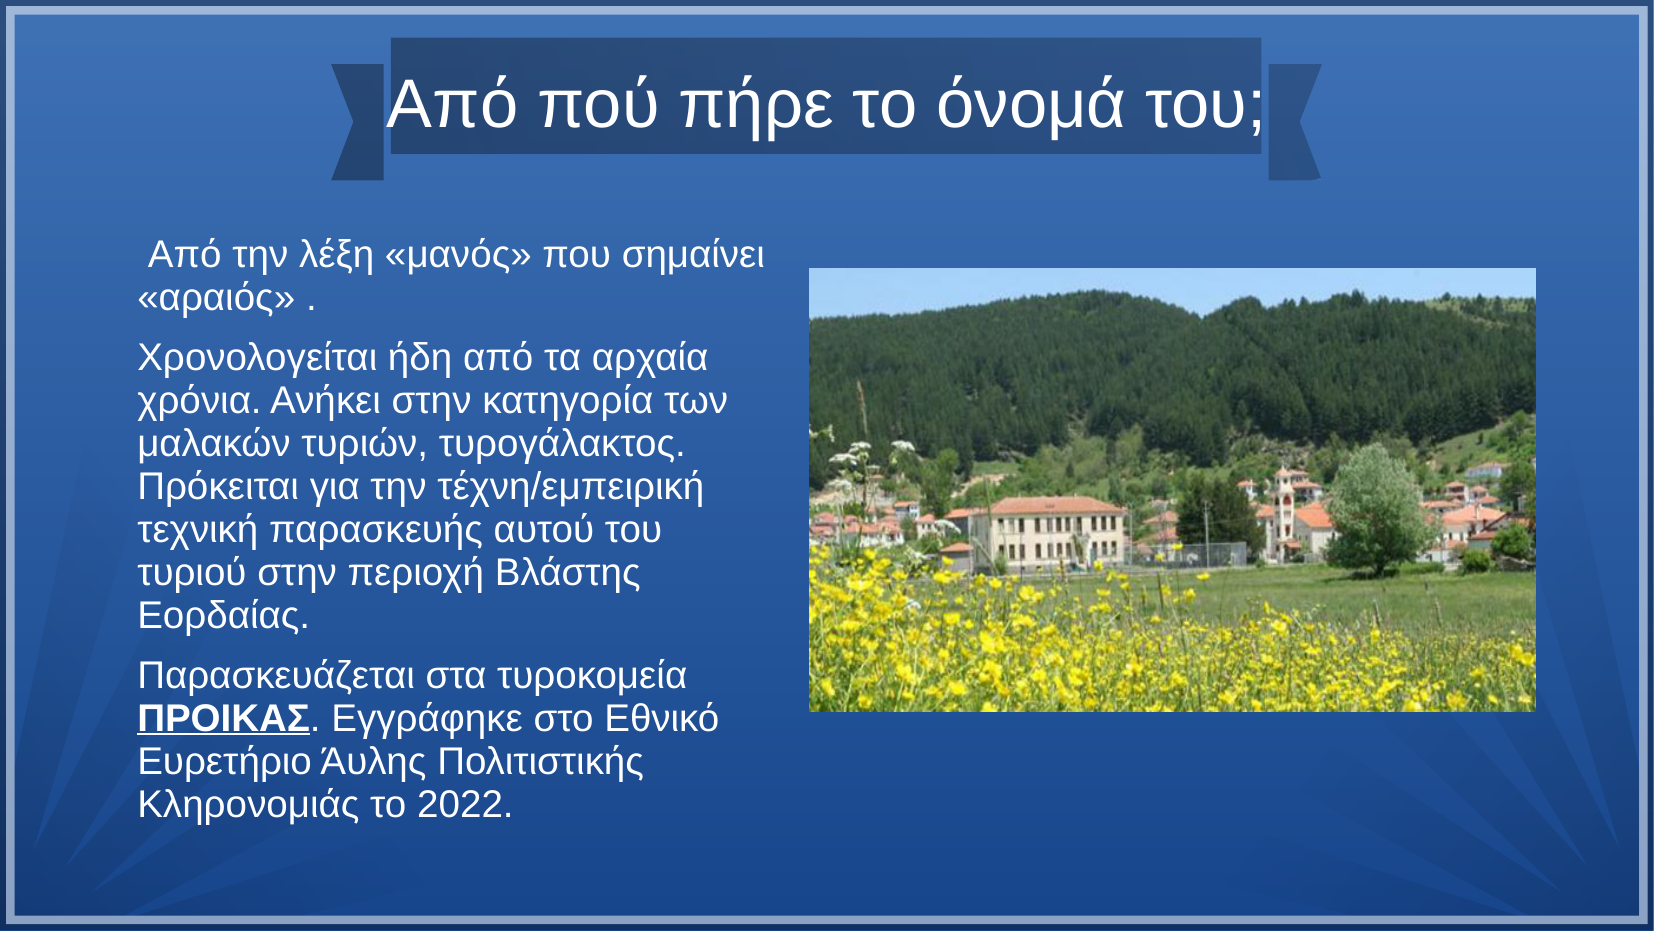

# Από πού πήρε το όνομά του;
 Από την λέξη «μανός» που σημαίνει «αραιός» .
Χρονολογείται ήδη από τα αρχαία χρόνια. Ανήκει στην κατηγορία των μαλακών τυριών, τυρογάλακτος. Πρόκειται για την τέχνη/εμπειρική τεχνική παρασκευής αυτού του τυριού στην περιοχή Βλάστης Εορδαίας.
Παρασκευάζεται στα τυροκομεία ΠΡΟΙΚΑΣ. Εγγράφηκε στο Εθνικό Ευρετήριο Άυλης Πολιτιστικής Κληρονομιάς το 2022.